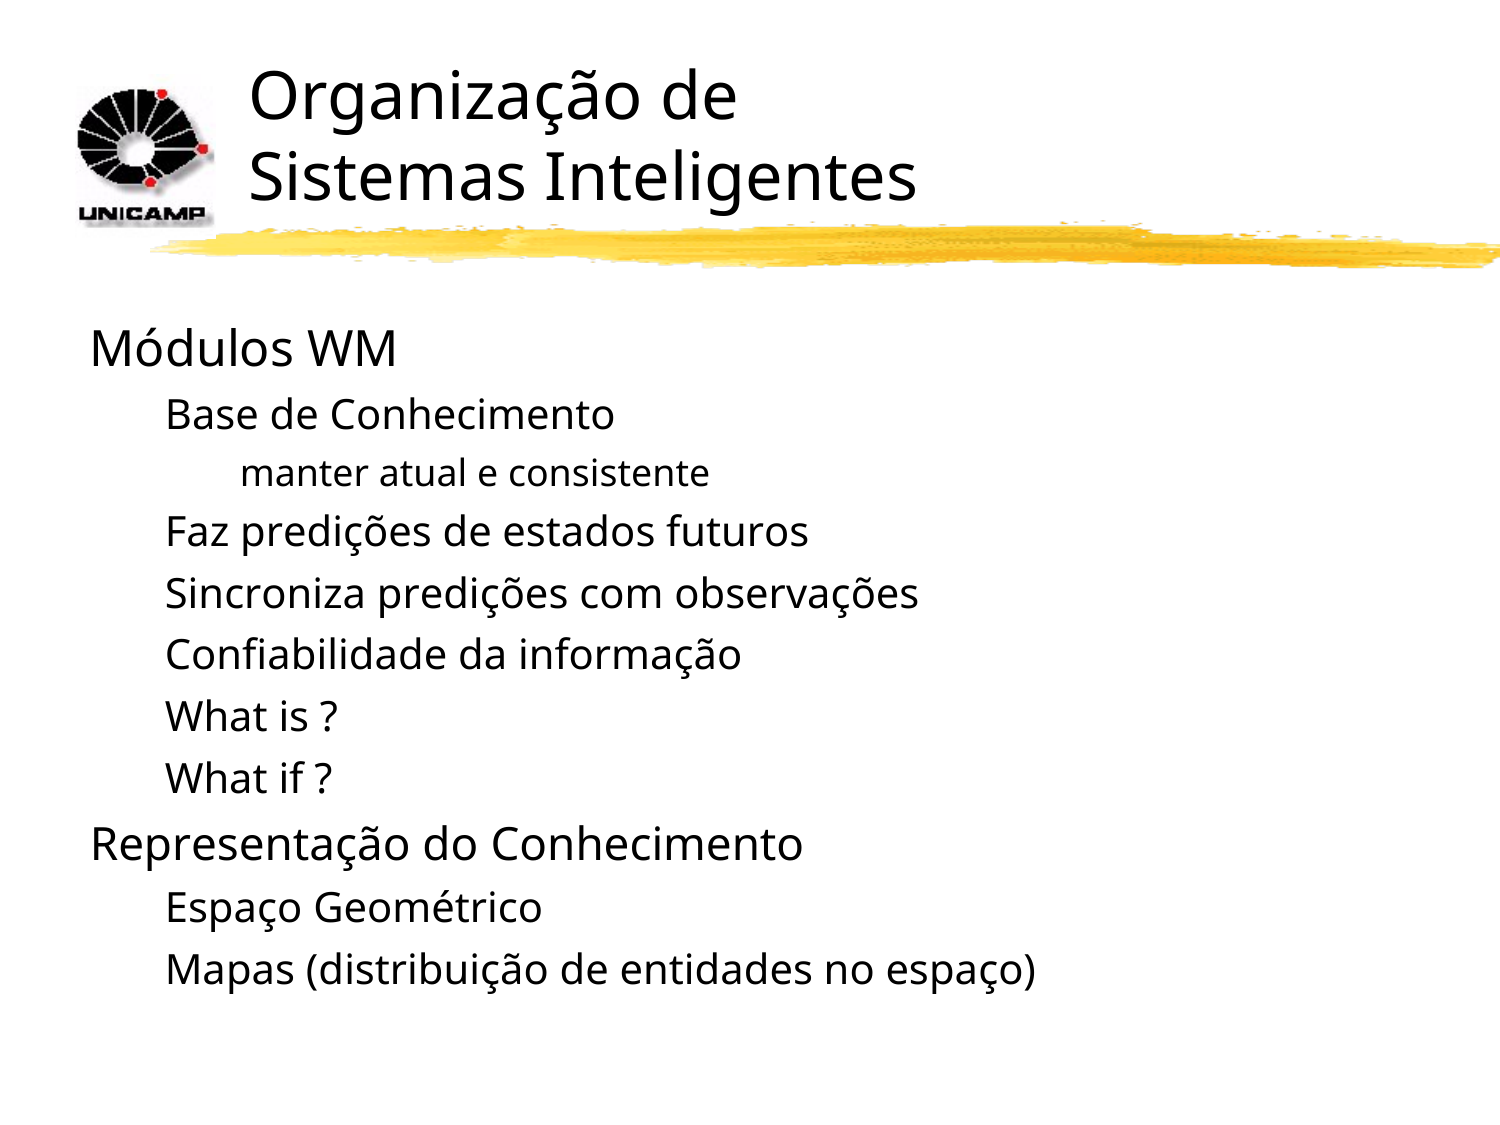

# Organização de Sistemas Inteligentes
Módulos WM
Base de Conhecimento
manter atual e consistente
Faz predições de estados futuros
Sincroniza predições com observações
Confiabilidade da informação
What is ?
What if ?
Representação do Conhecimento
Espaço Geométrico
Mapas (distribuição de entidades no espaço)